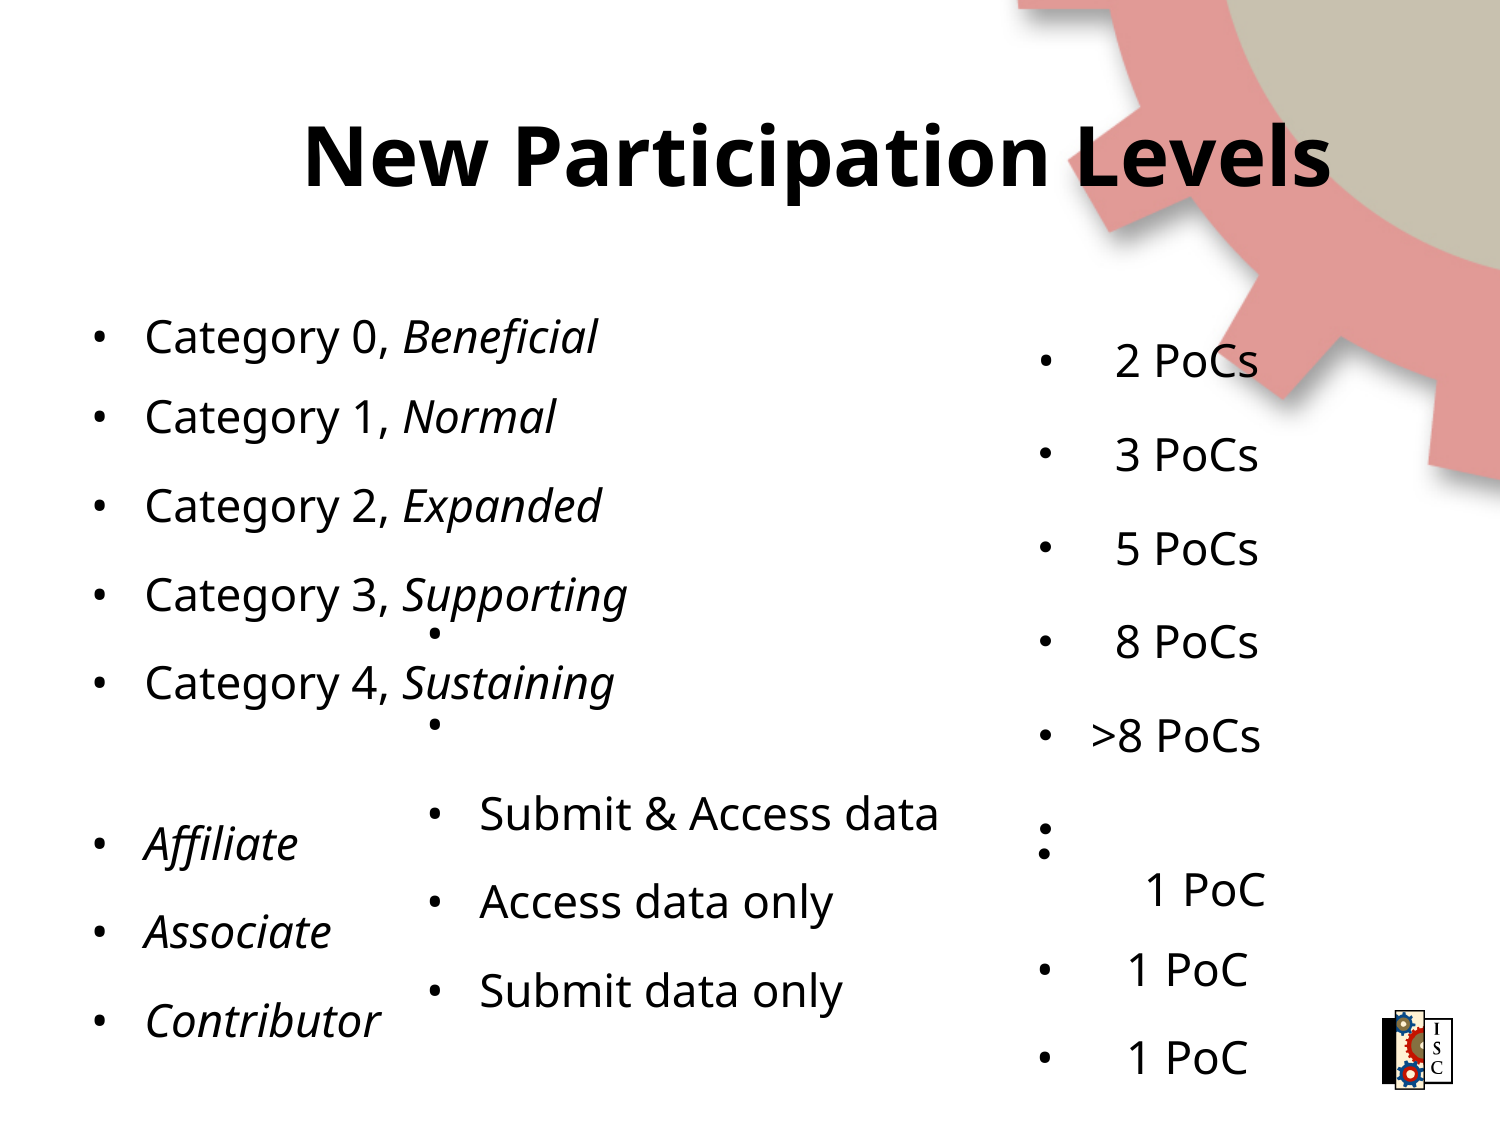

# New Participation Levels
Category 0, Beneficial
Category 1, Normal
Category 2, Expanded
Category 3, Supporting
Category 4, Sustaining
Affiliate
Associate
Contributor
 2 PoCs
 3 PoCs
 5 PoCs
 8 PoCs
>8 PoCs
1 PoC
 1 PoC
 1 PoC
Submit & Access data
Access data only
Submit data only